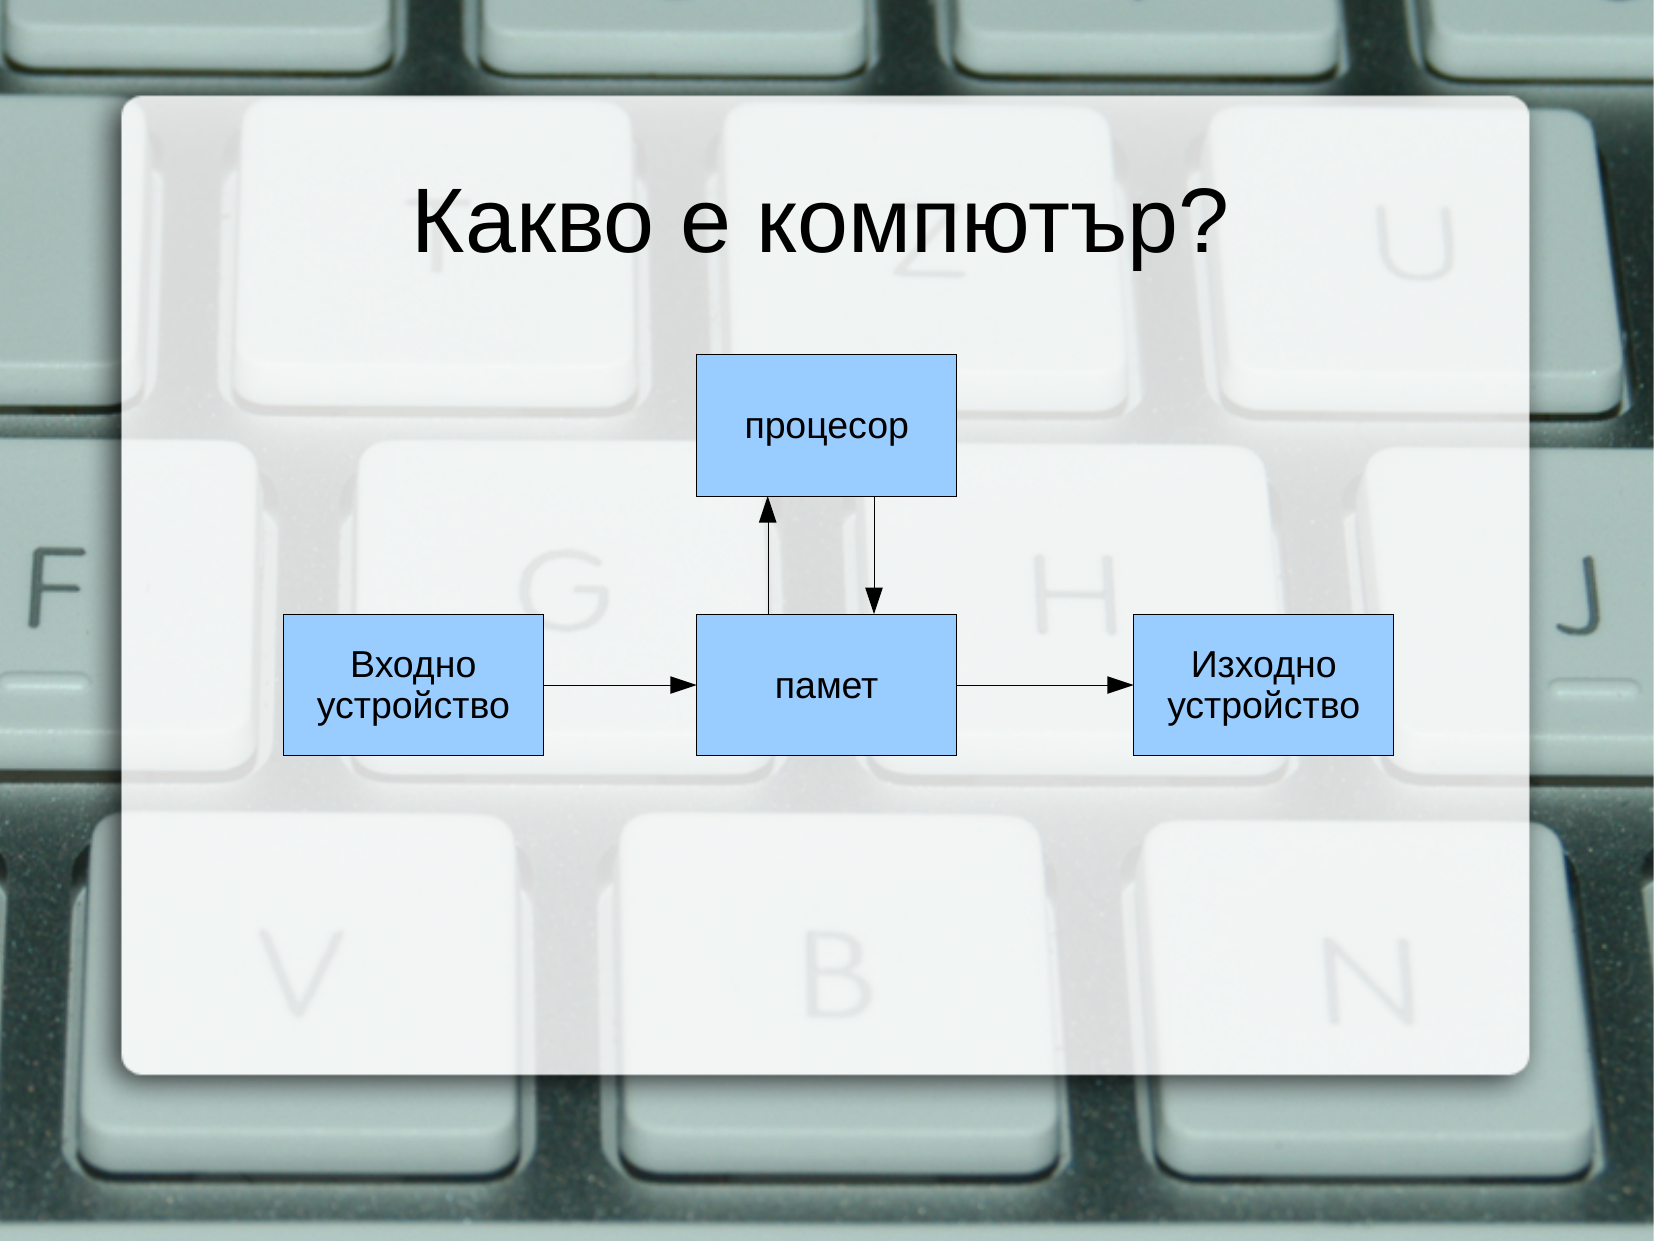

# Какво е компютър?
процесор
Входно
устройство
памет
Изходно
устройство